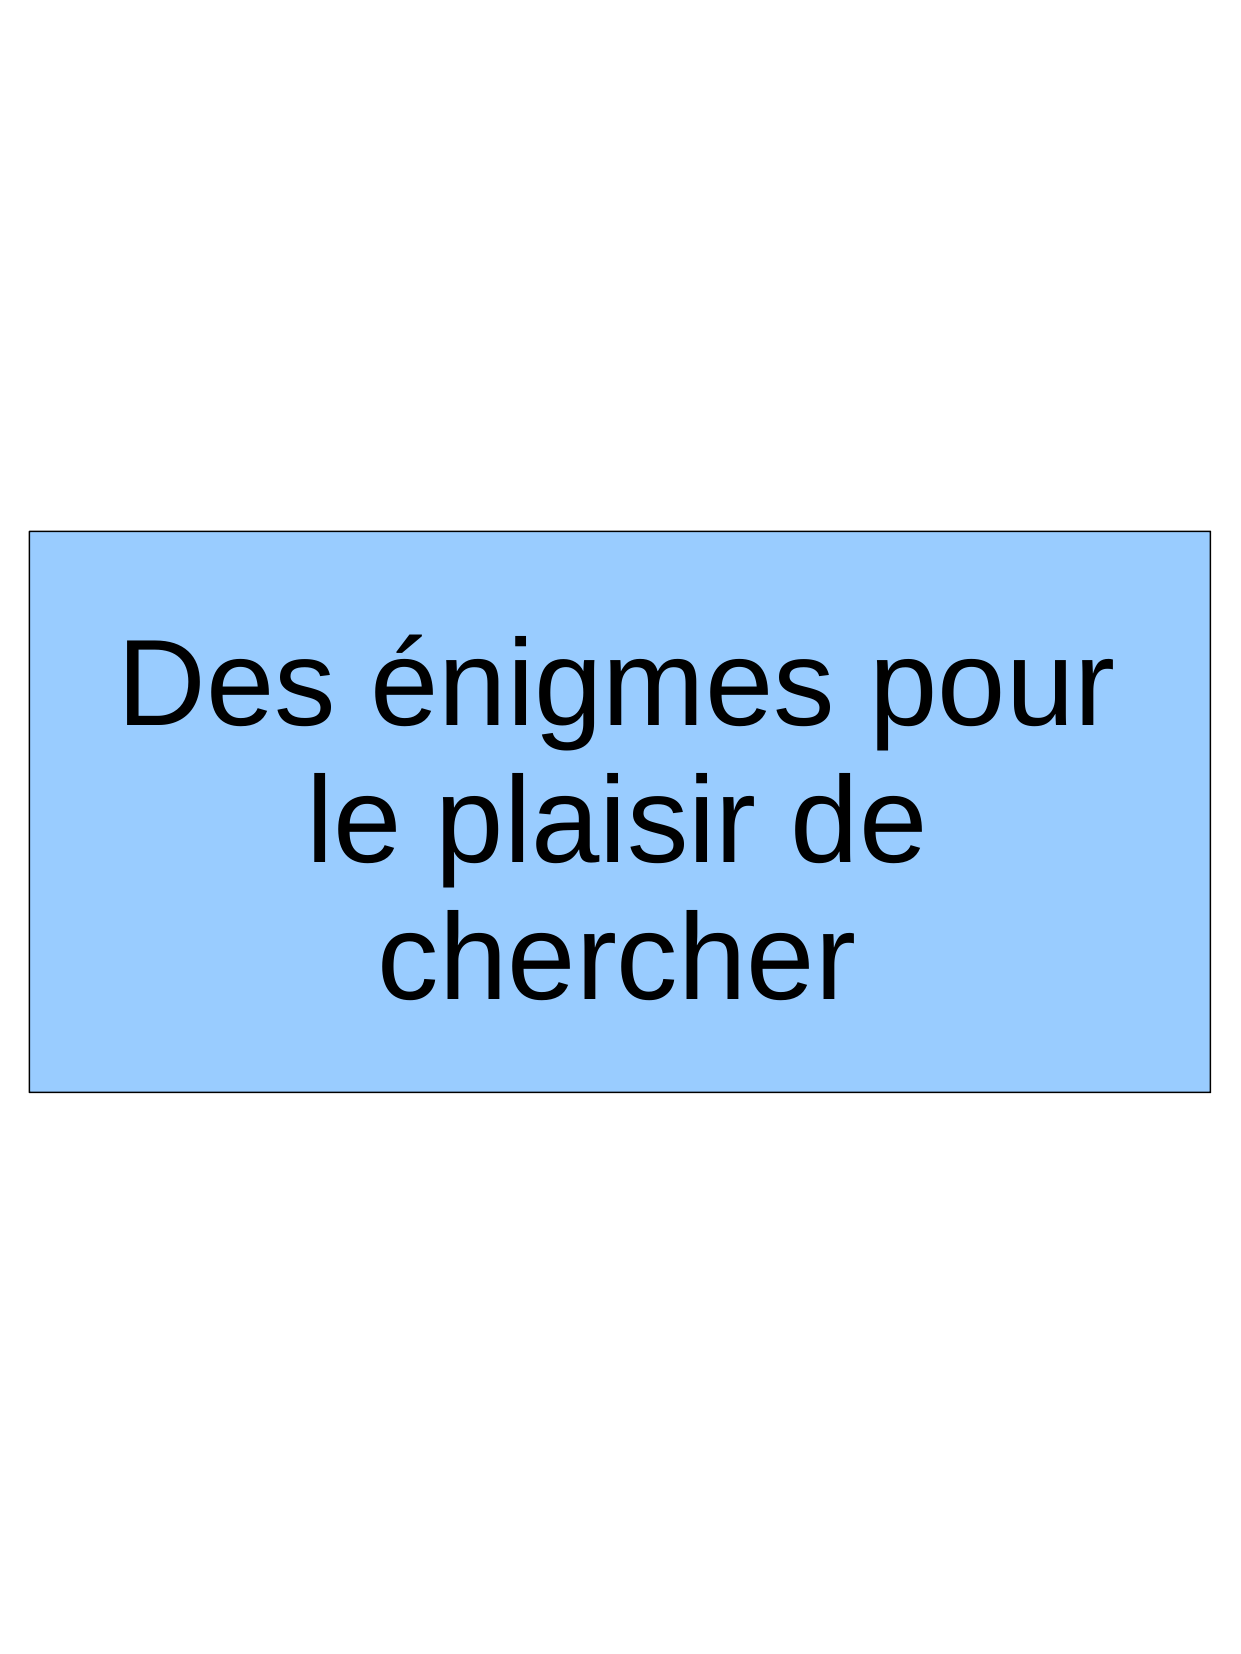

# Des énigmes pour le plaisir de chercher